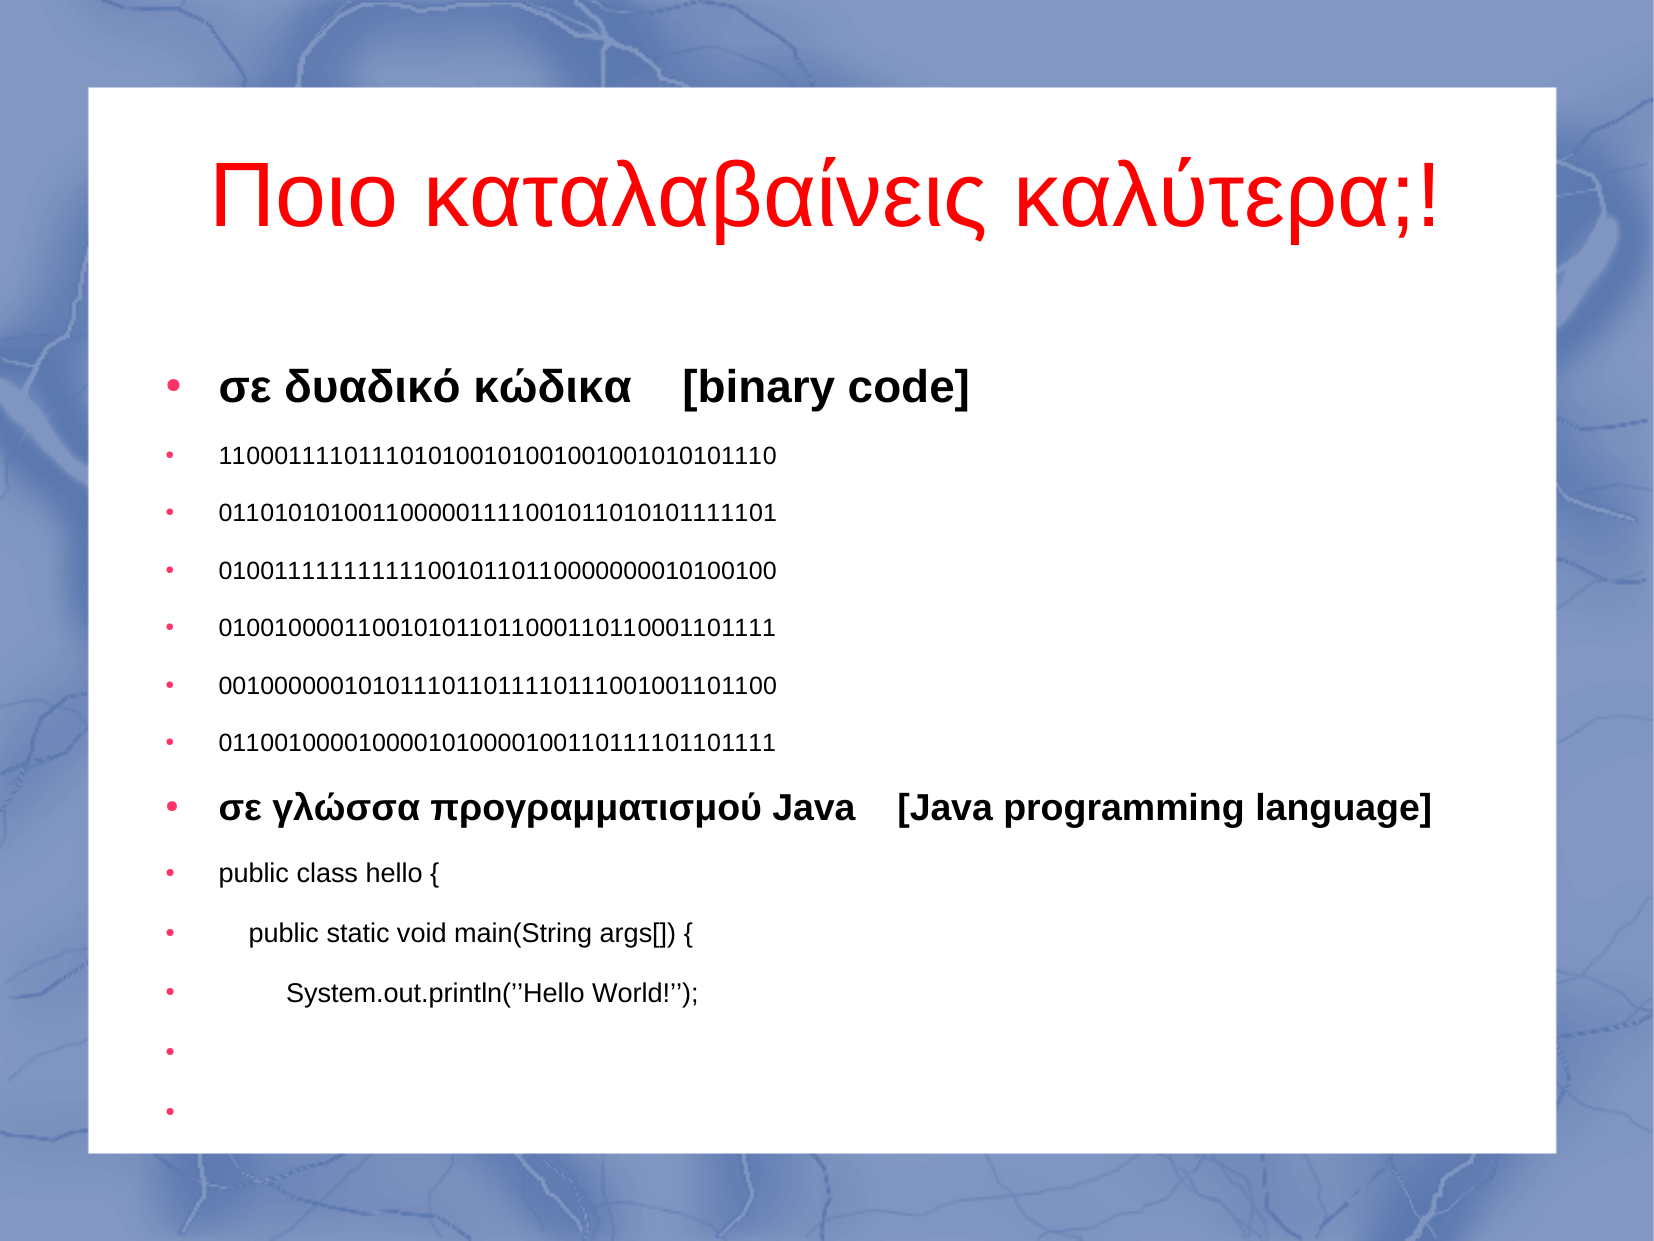

# Ποιο καταλαβαίνεις καλύτερα;!
σε δυαδικό κώδικα [binary code]
1100011110111010100101001001001010101110
0110101010011000001111001011010101111101
0100111111111110010110110000000010100100
0100100001100101011011000110110001101111
0010000001010111011011110111001001101100
0110010000100001010000100110111101101111
σε γλώσσα προγραμματισμού Java [Java programming language]
public class hello {
 public static void main(String args[]) {
 System.out.println(’’Hello World!’’);